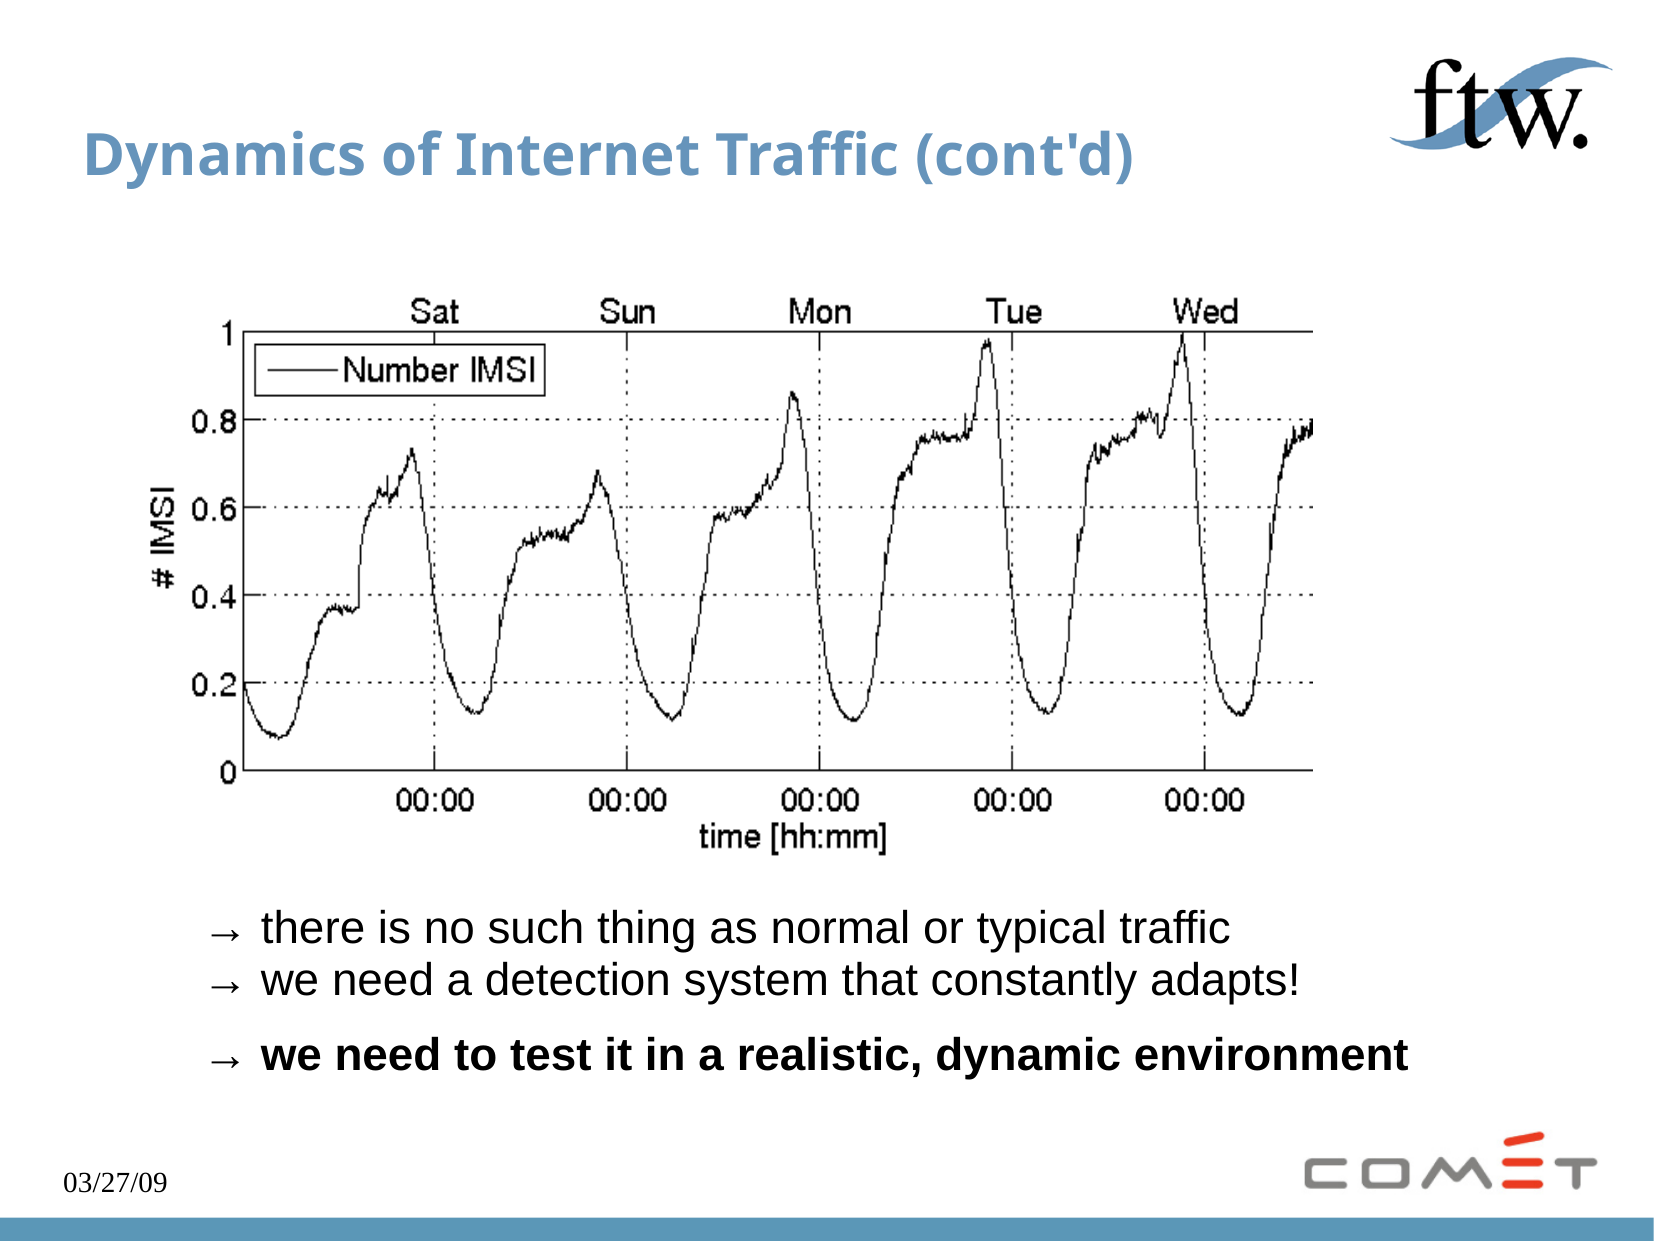

# Dynamics of Internet Traffic (cont'd)
→ there is no such thing as normal or typical traffic
→ we need a detection system that constantly adapts!
→ we need to test it in a realistic, dynamic environment